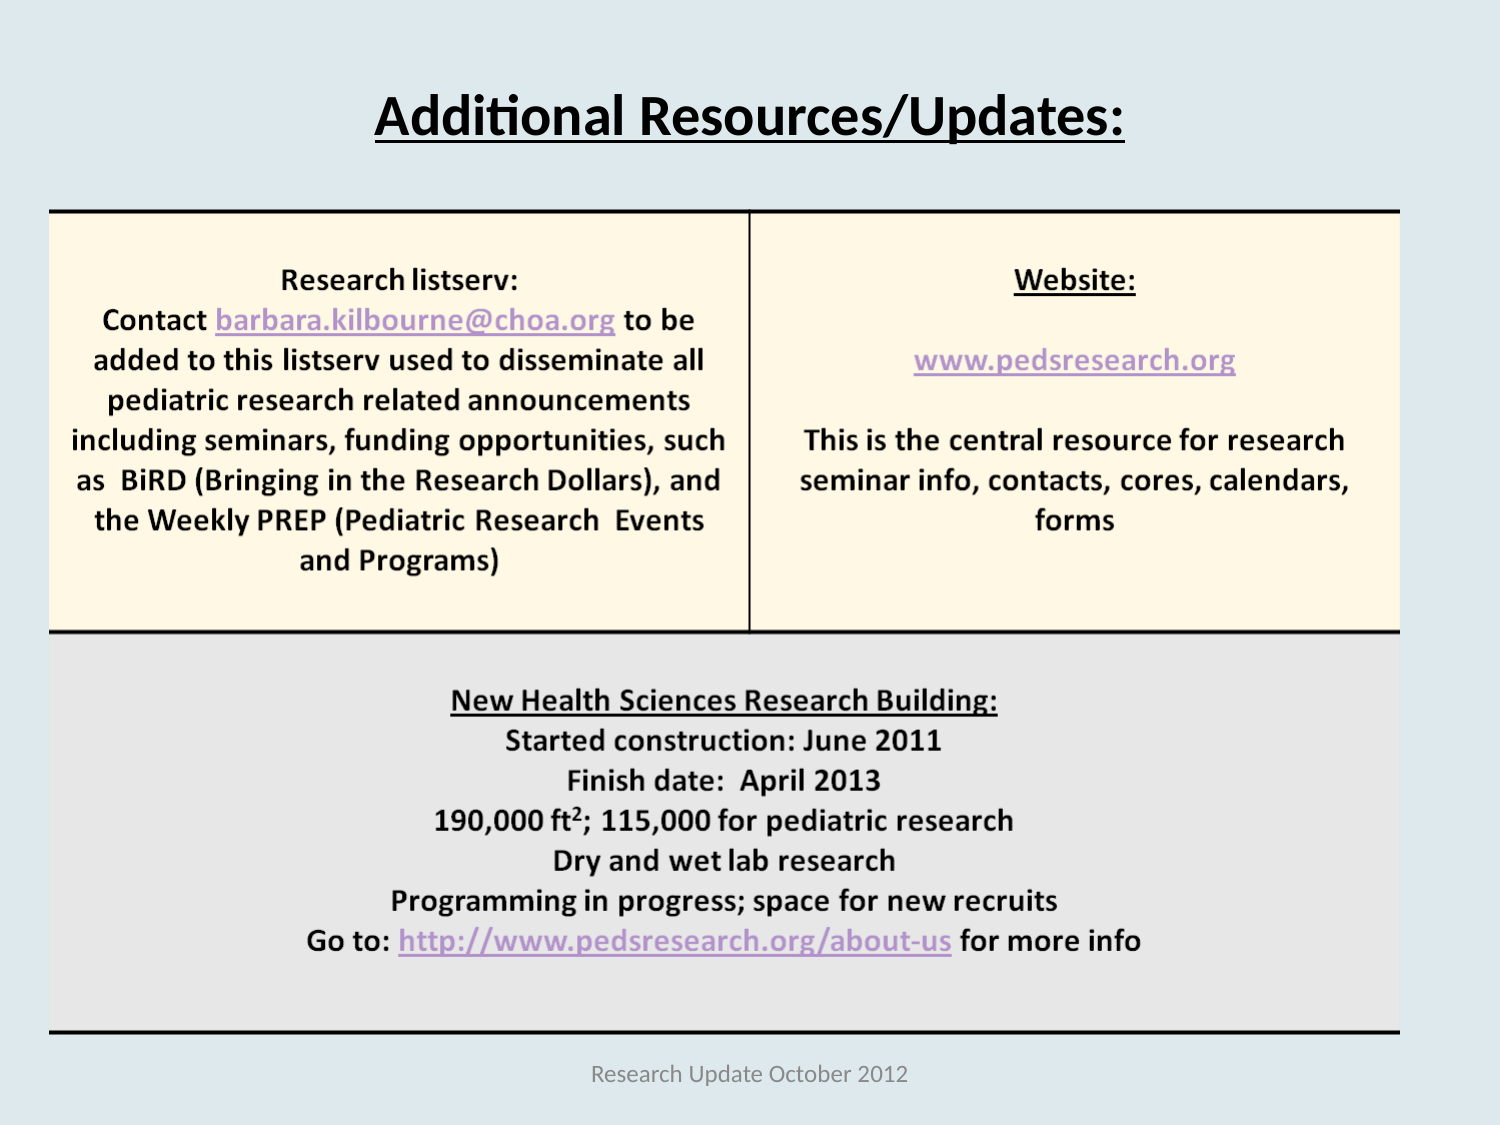

# Additional Resources/Updates:
Research Update October 2012